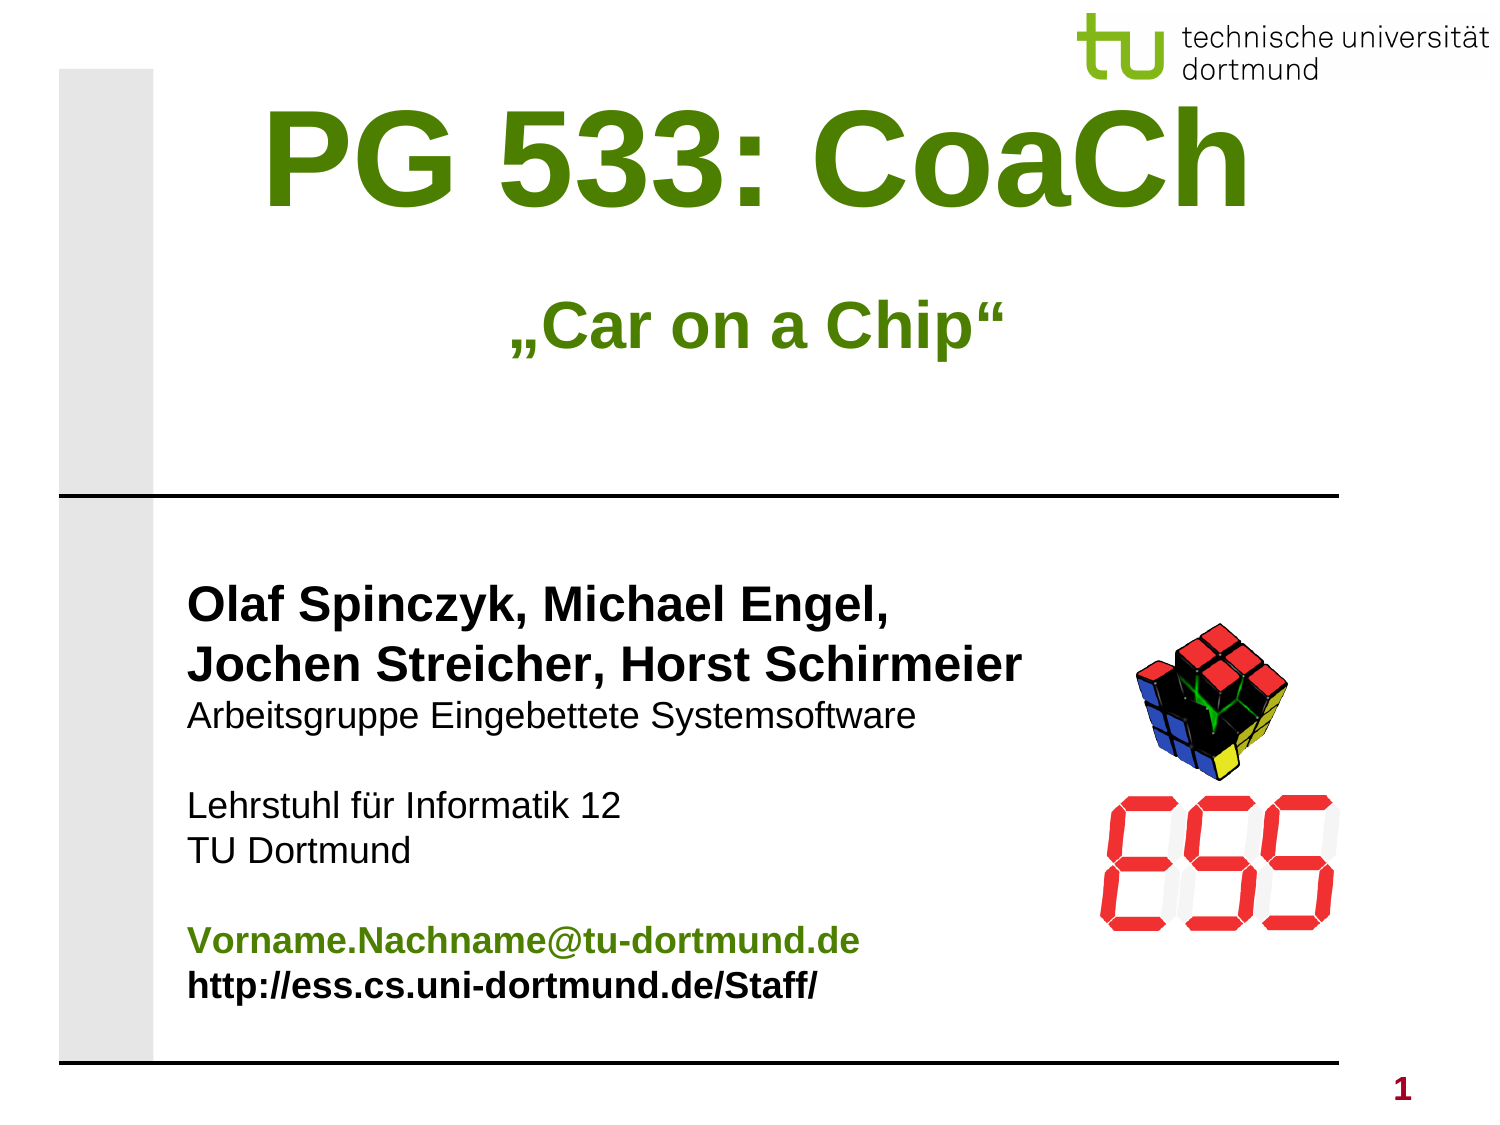

PG 533: CoaCh
„Car on a Chip“
Olaf Spinczyk, Michael Engel,
Jochen Streicher, Horst Schirmeier
Arbeitsgruppe Eingebettete Systemsoftware
Lehrstuhl für Informatik 12
TU Dortmund
Vorname.Nachname@tu-dortmund.de
http://ess.cs.uni-dortmund.de/Staff/